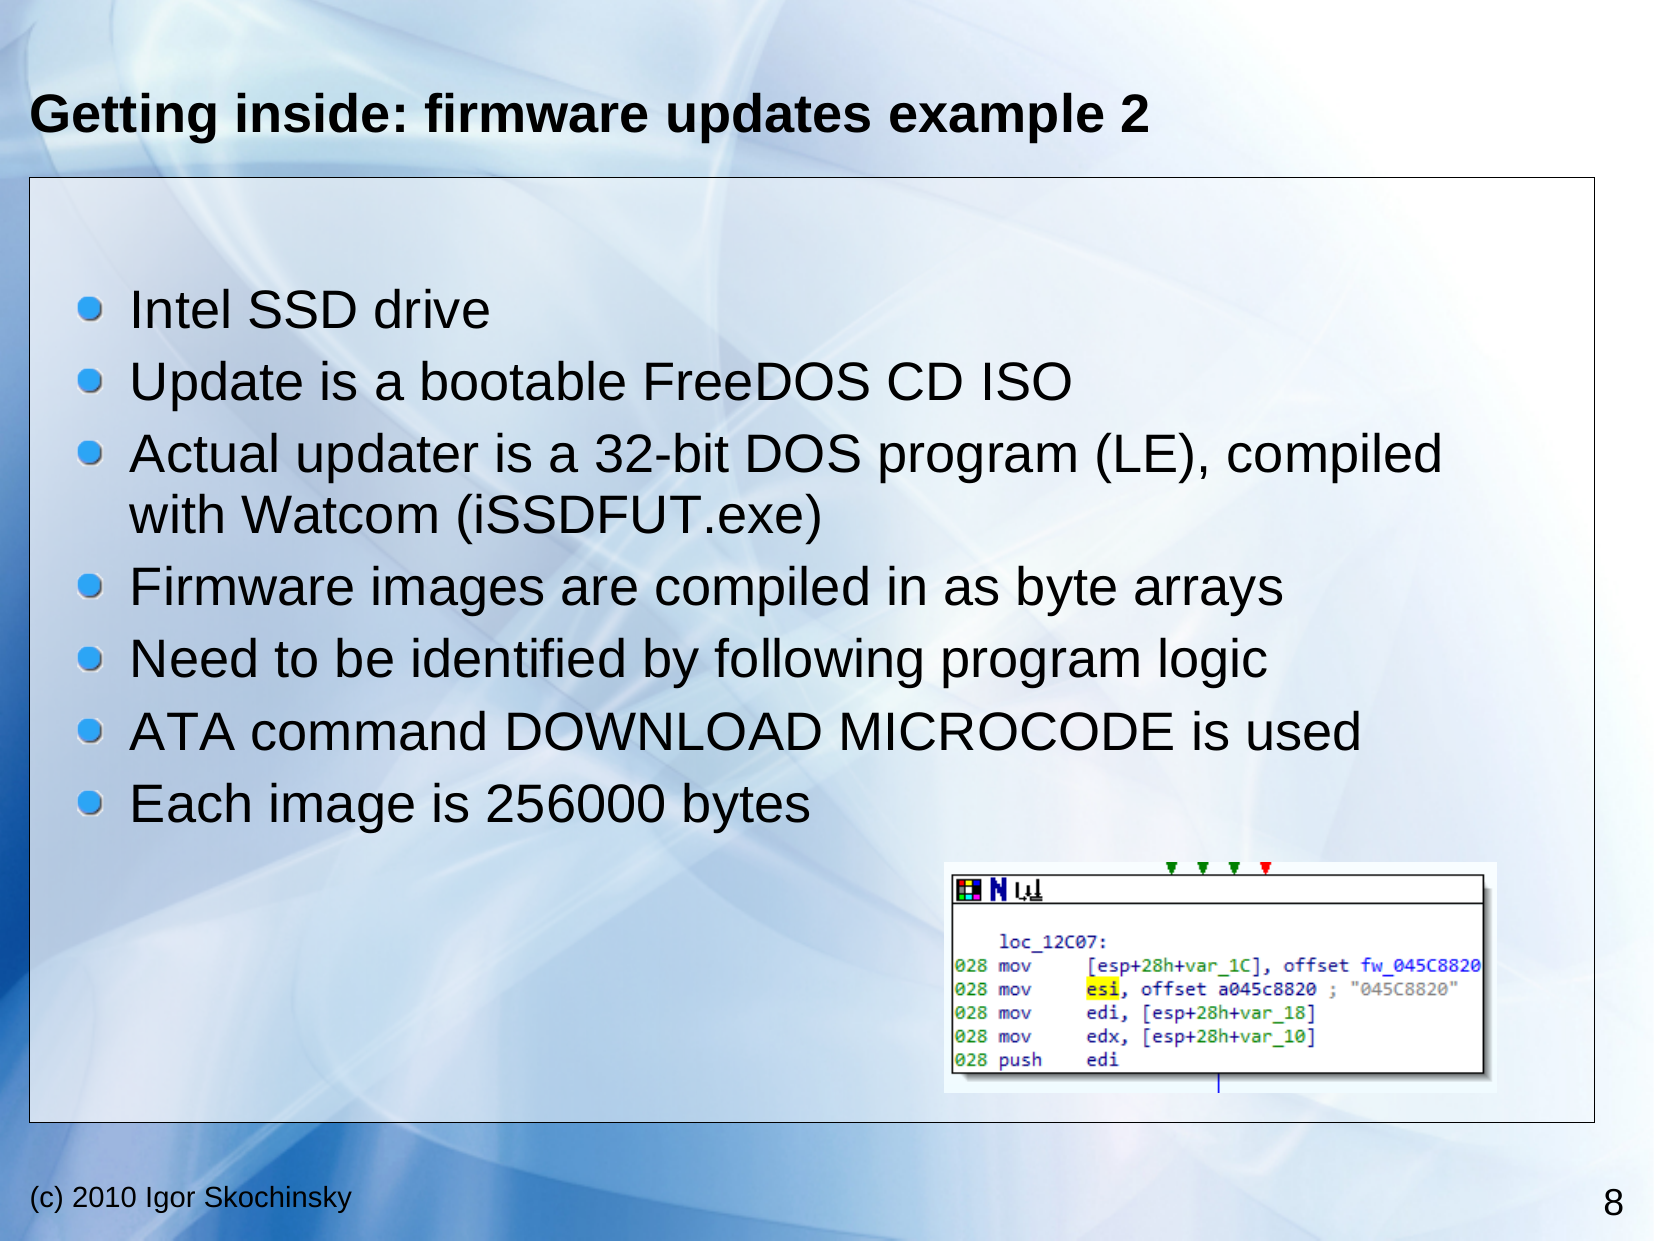

# Getting inside: firmware updates example 2
Intel SSD drive
Update is a bootable FreeDOS CD ISO
Actual updater is a 32-bit DOS program (LE), compiled with Watcom (iSSDFUT.exe)
Firmware images are compiled in as byte arrays
Need to be identified by following program logic
ATA command DOWNLOAD MICROCODE is used
Each image is 256000 bytes
(c) 2010 Igor Skochinsky
8